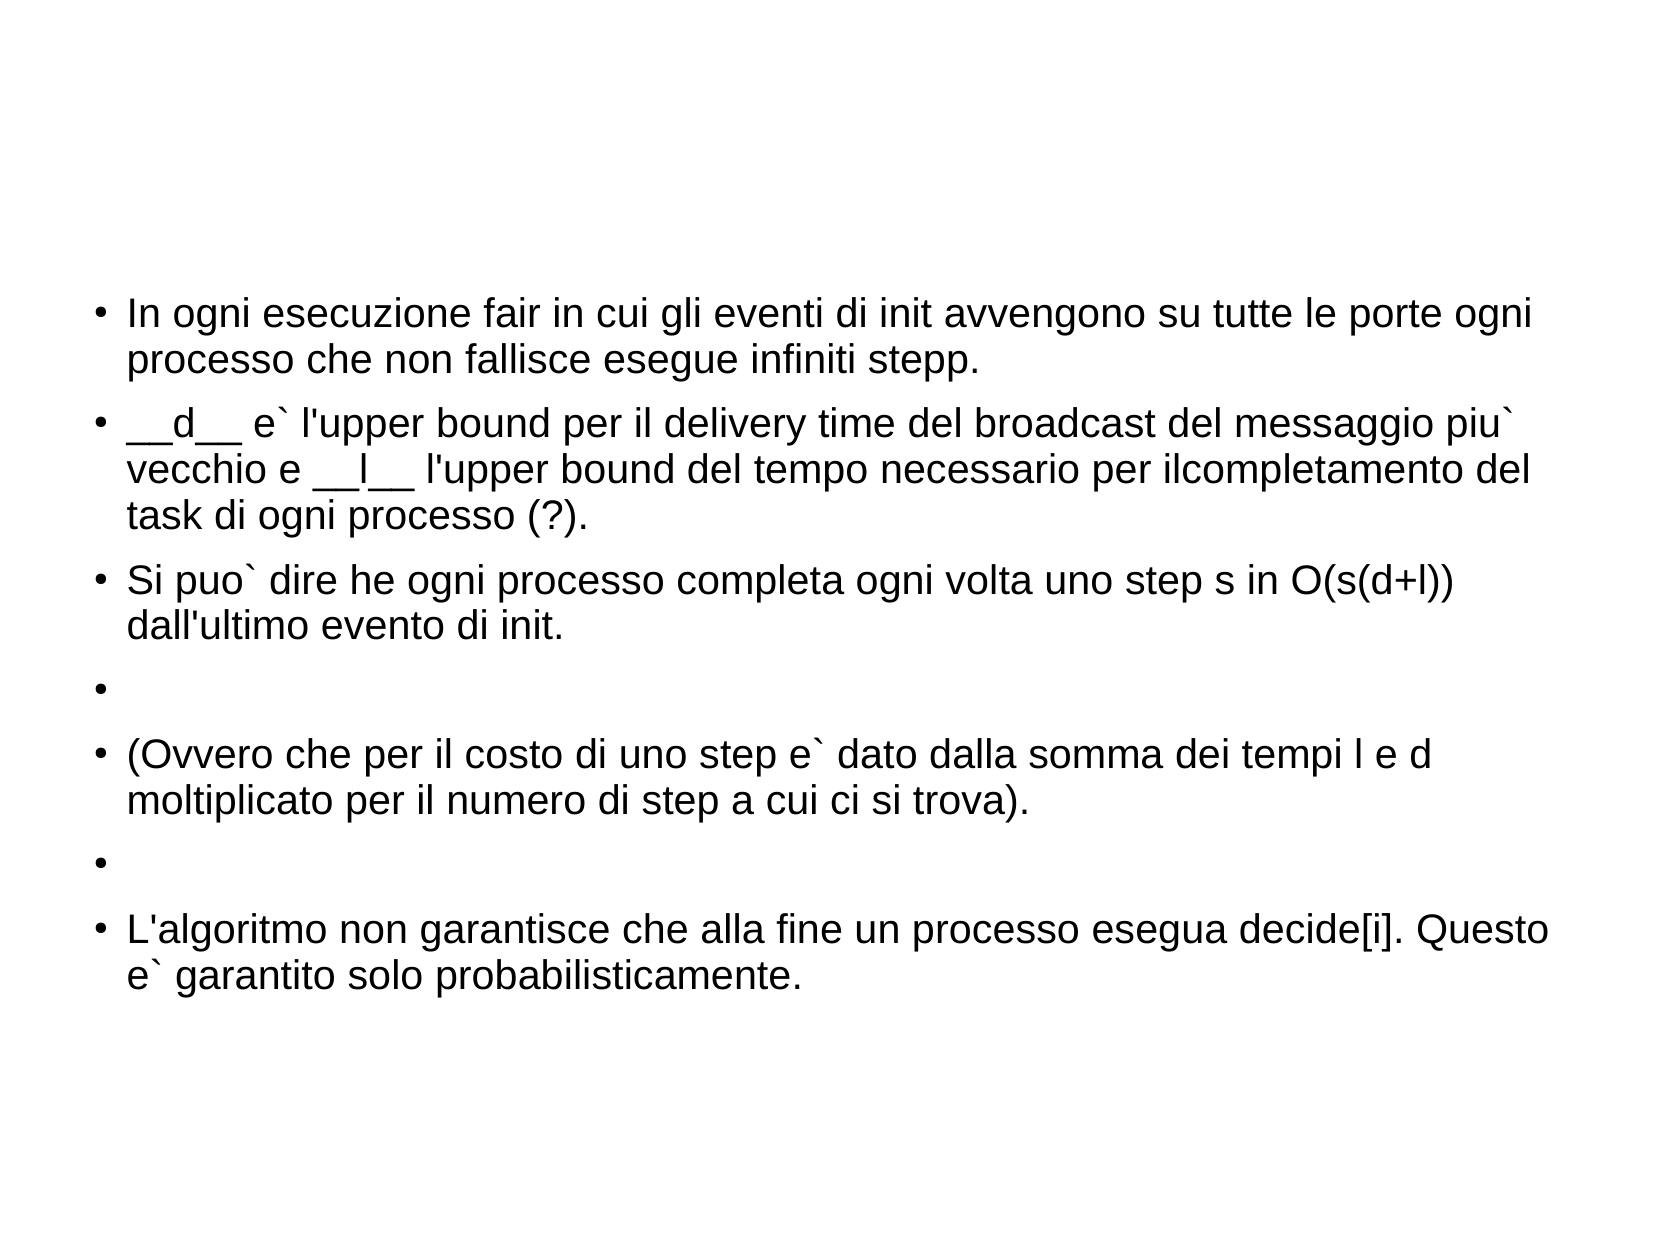

#
In ogni esecuzione fair in cui gli eventi di init avvengono su tutte le porte ogni processo che non fallisce esegue infiniti stepp.
__d__ e` l'upper bound per il delivery time del broadcast del messaggio piu` vecchio e __l__ l'upper bound del tempo necessario per ilcompletamento del task di ogni processo (?).
Si puo` dire he ogni processo completa ogni volta uno step s in O(s(d+l)) dall'ultimo evento di init.
(Ovvero che per il costo di uno step e` dato dalla somma dei tempi l e d moltiplicato per il numero di step a cui ci si trova).
L'algoritmo non garantisce che alla fine un processo esegua decide[i]. Questo e` garantito solo probabilisticamente.